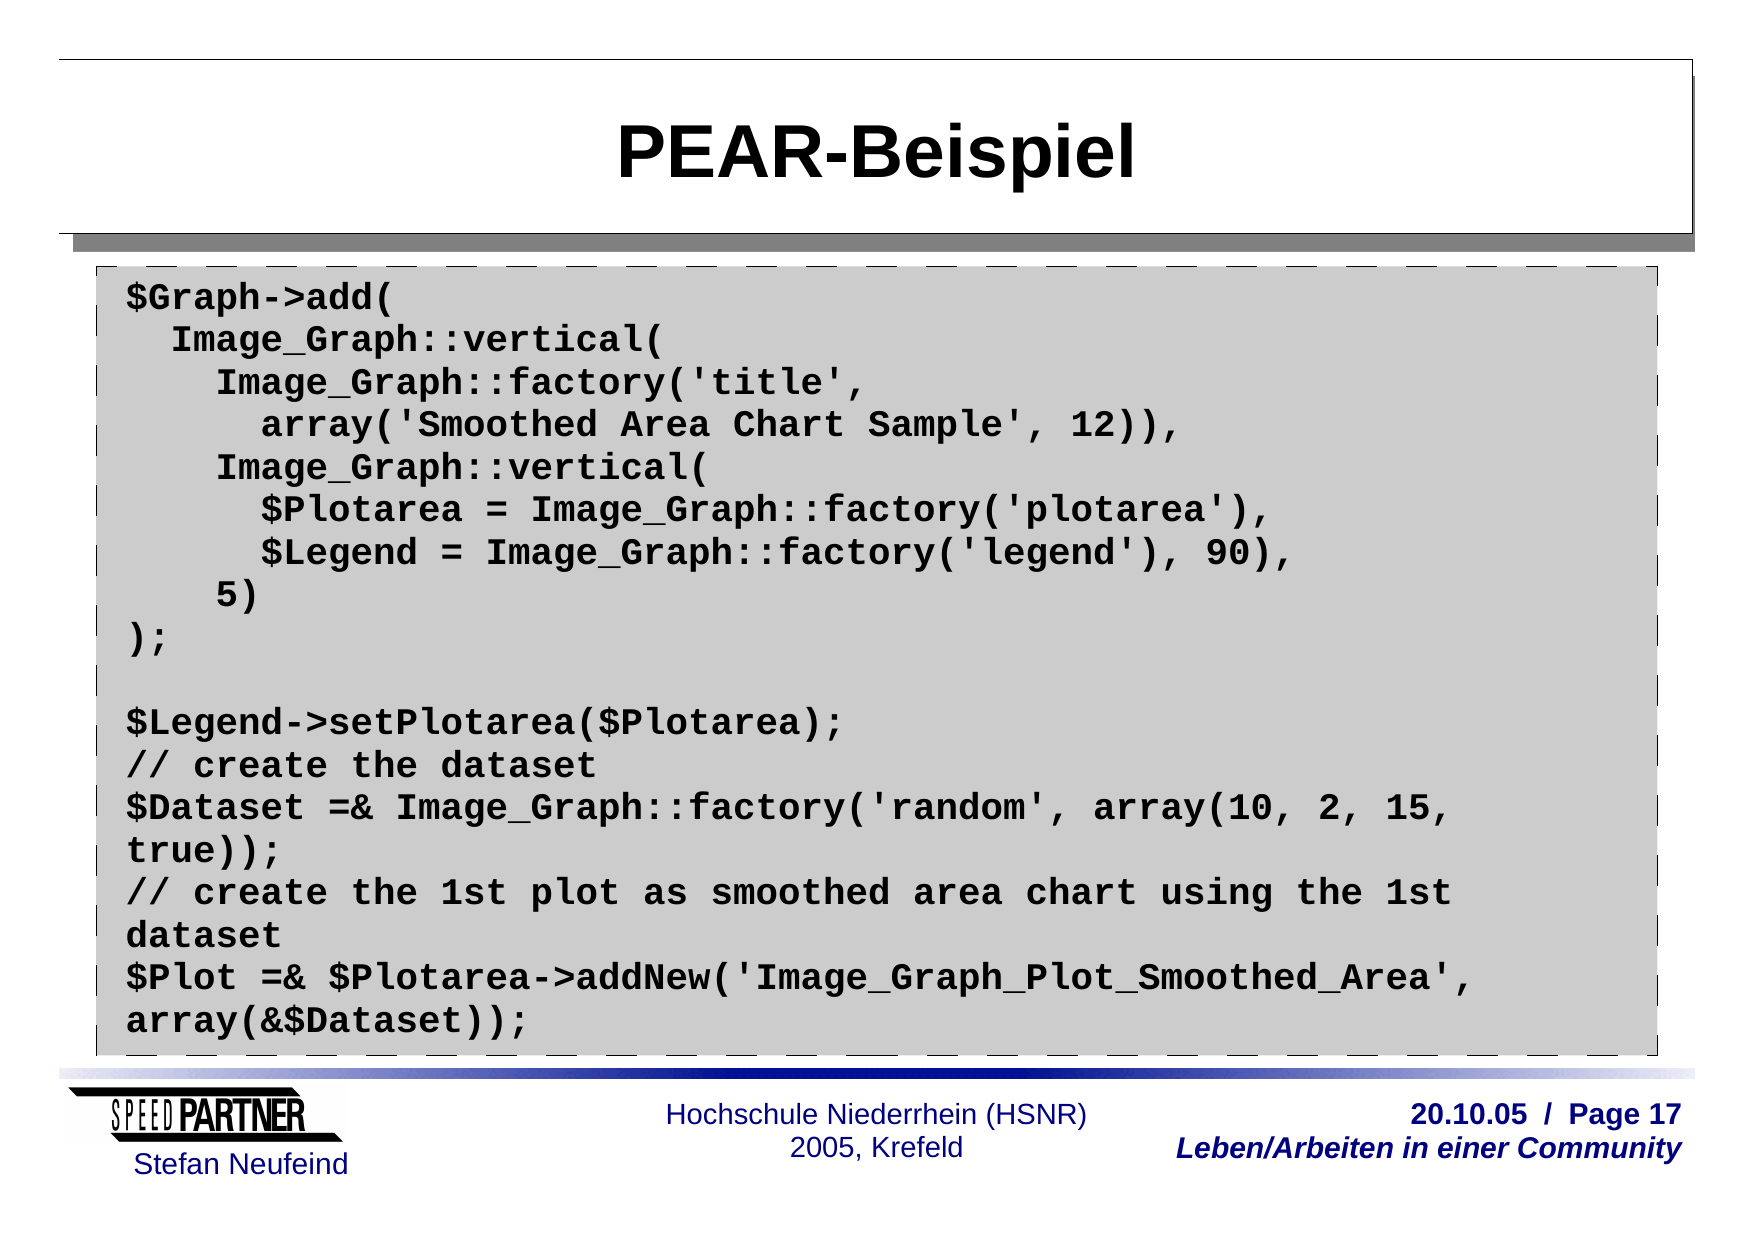

# PEAR-Beispiel
$Graph->add(
 Image_Graph::vertical(
 Image_Graph::factory('title',
 array('Smoothed Area Chart Sample', 12)),
 Image_Graph::vertical(
 $Plotarea = Image_Graph::factory('plotarea'),
 $Legend = Image_Graph::factory('legend'), 90),
 5)
);
$Legend->setPlotarea($Plotarea);
// create the dataset
$Dataset =& Image_Graph::factory('random', array(10, 2, 15, true));
// create the 1st plot as smoothed area chart using the 1st dataset
$Plot =& $Plotarea->addNew('Image_Graph_Plot_Smoothed_Area', array(&$Dataset));